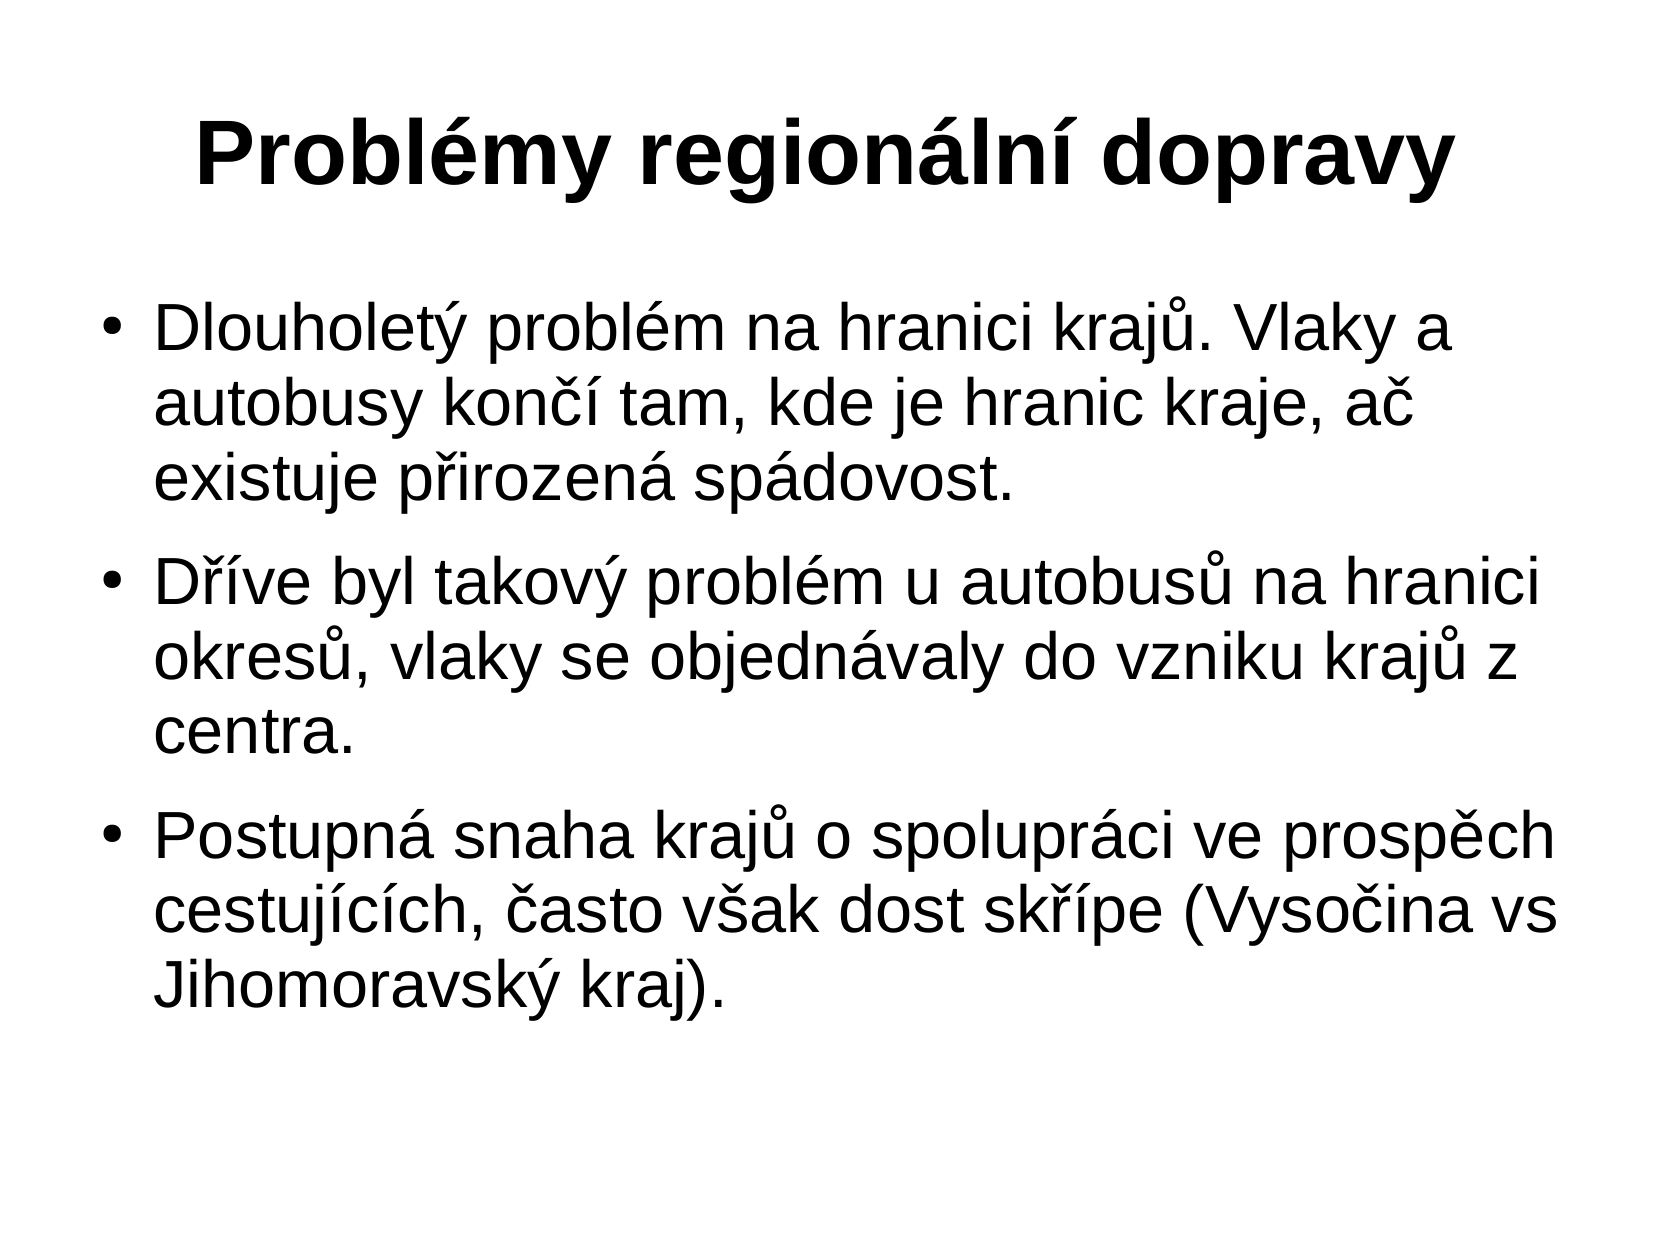

# Problémy regionální dopravy
Dlouholetý problém na hranici krajů. Vlaky a autobusy končí tam, kde je hranic kraje, ač existuje přirozená spádovost.
Dříve byl takový problém u autobusů na hranici okresů, vlaky se objednávaly do vzniku krajů z centra.
Postupná snaha krajů o spolupráci ve prospěch cestujících, často však dost skřípe (Vysočina vs Jihomoravský kraj).